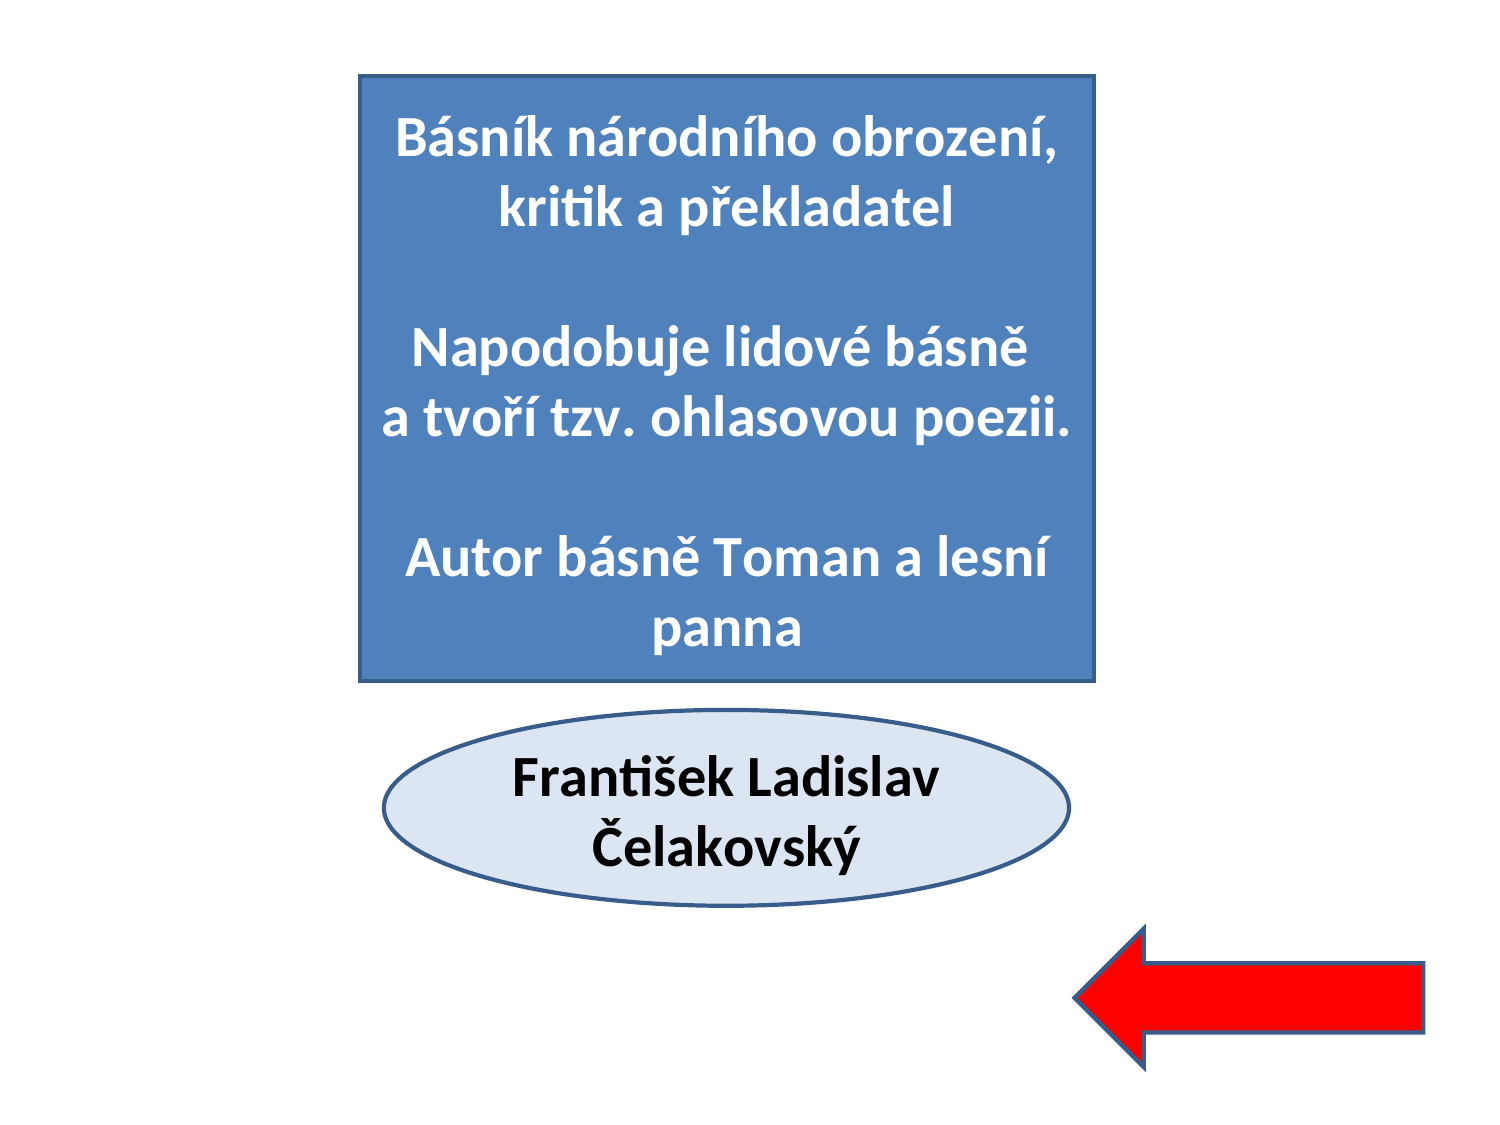

Básník národního obrození, kritik a překladatel
Napodobuje lidové básně
a tvoří tzv. ohlasovou poezii.
Autor básně Toman a lesní panna
František Ladislav Čelakovský